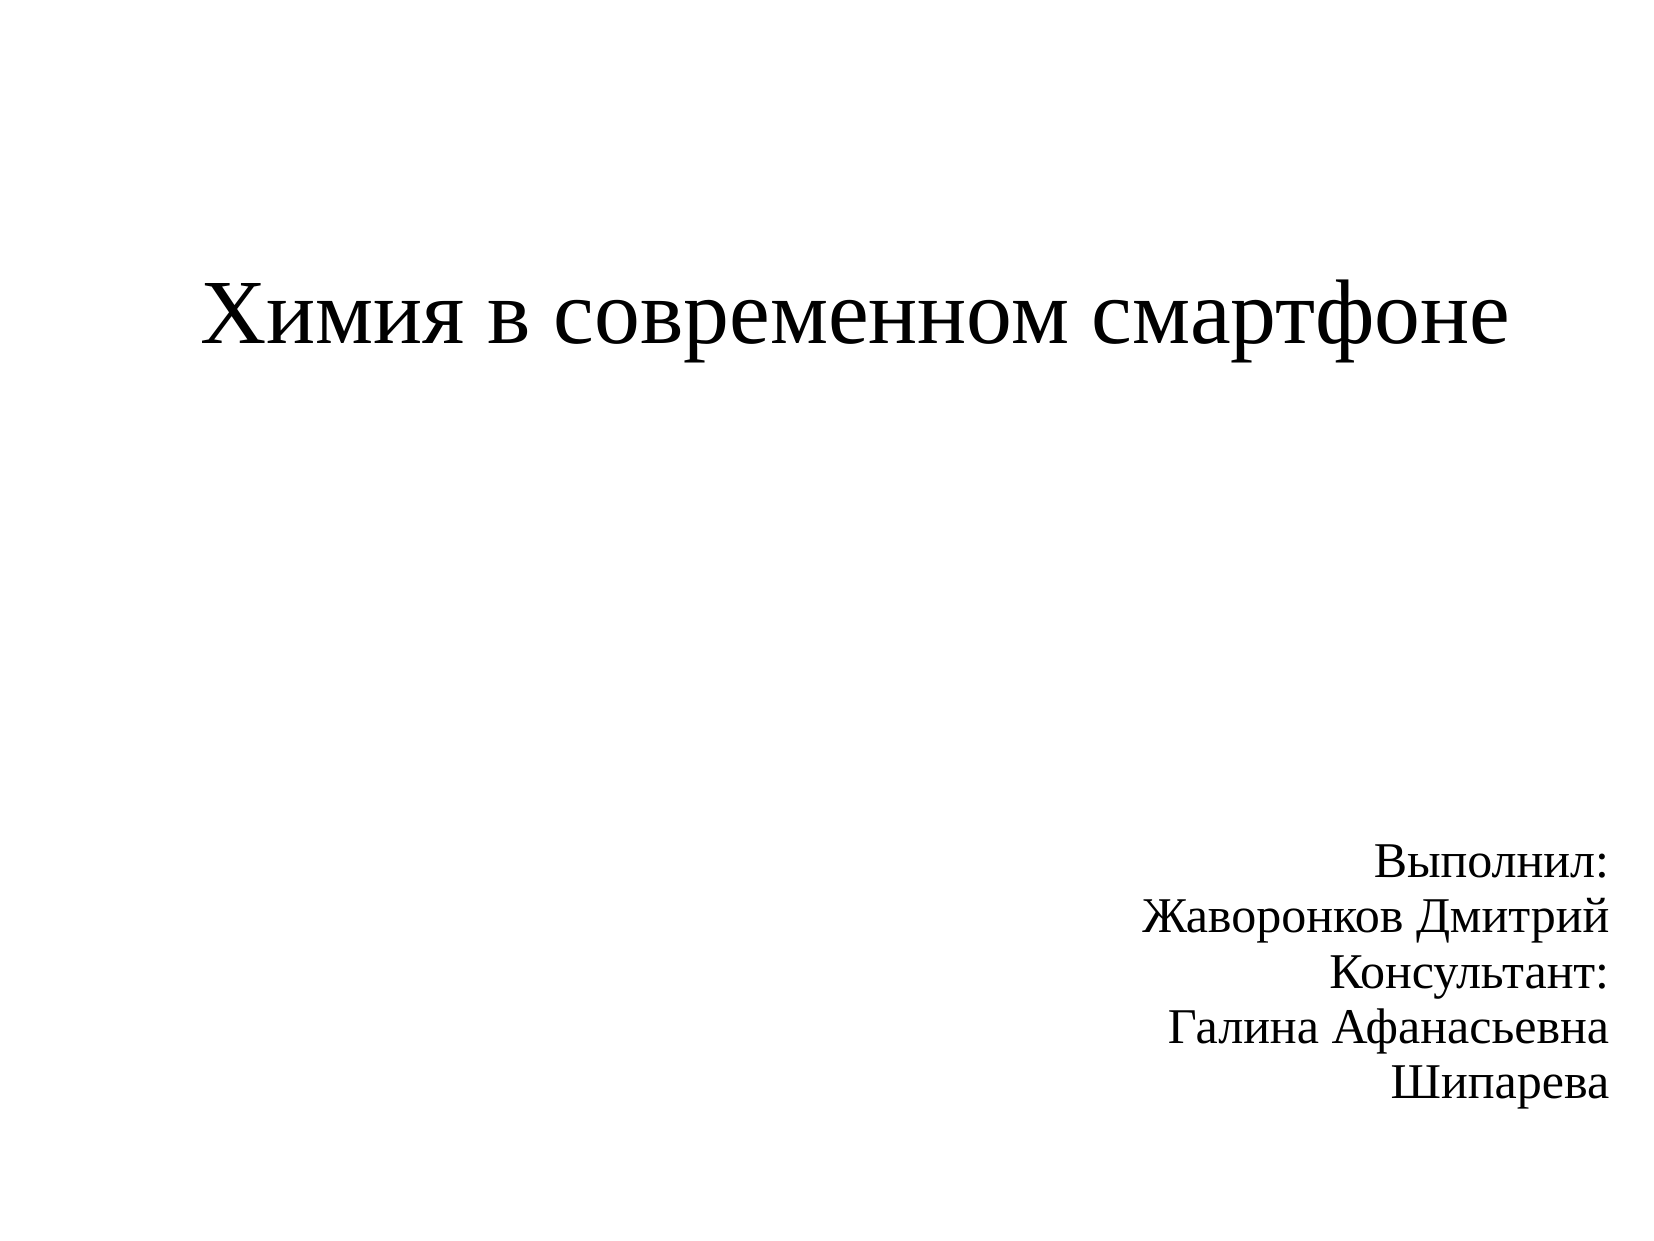

Химия в современном смартфоне
Выполнил:
Жаворонков Дмитрий
Консультант:
Галина Афанасьевна Шипарева